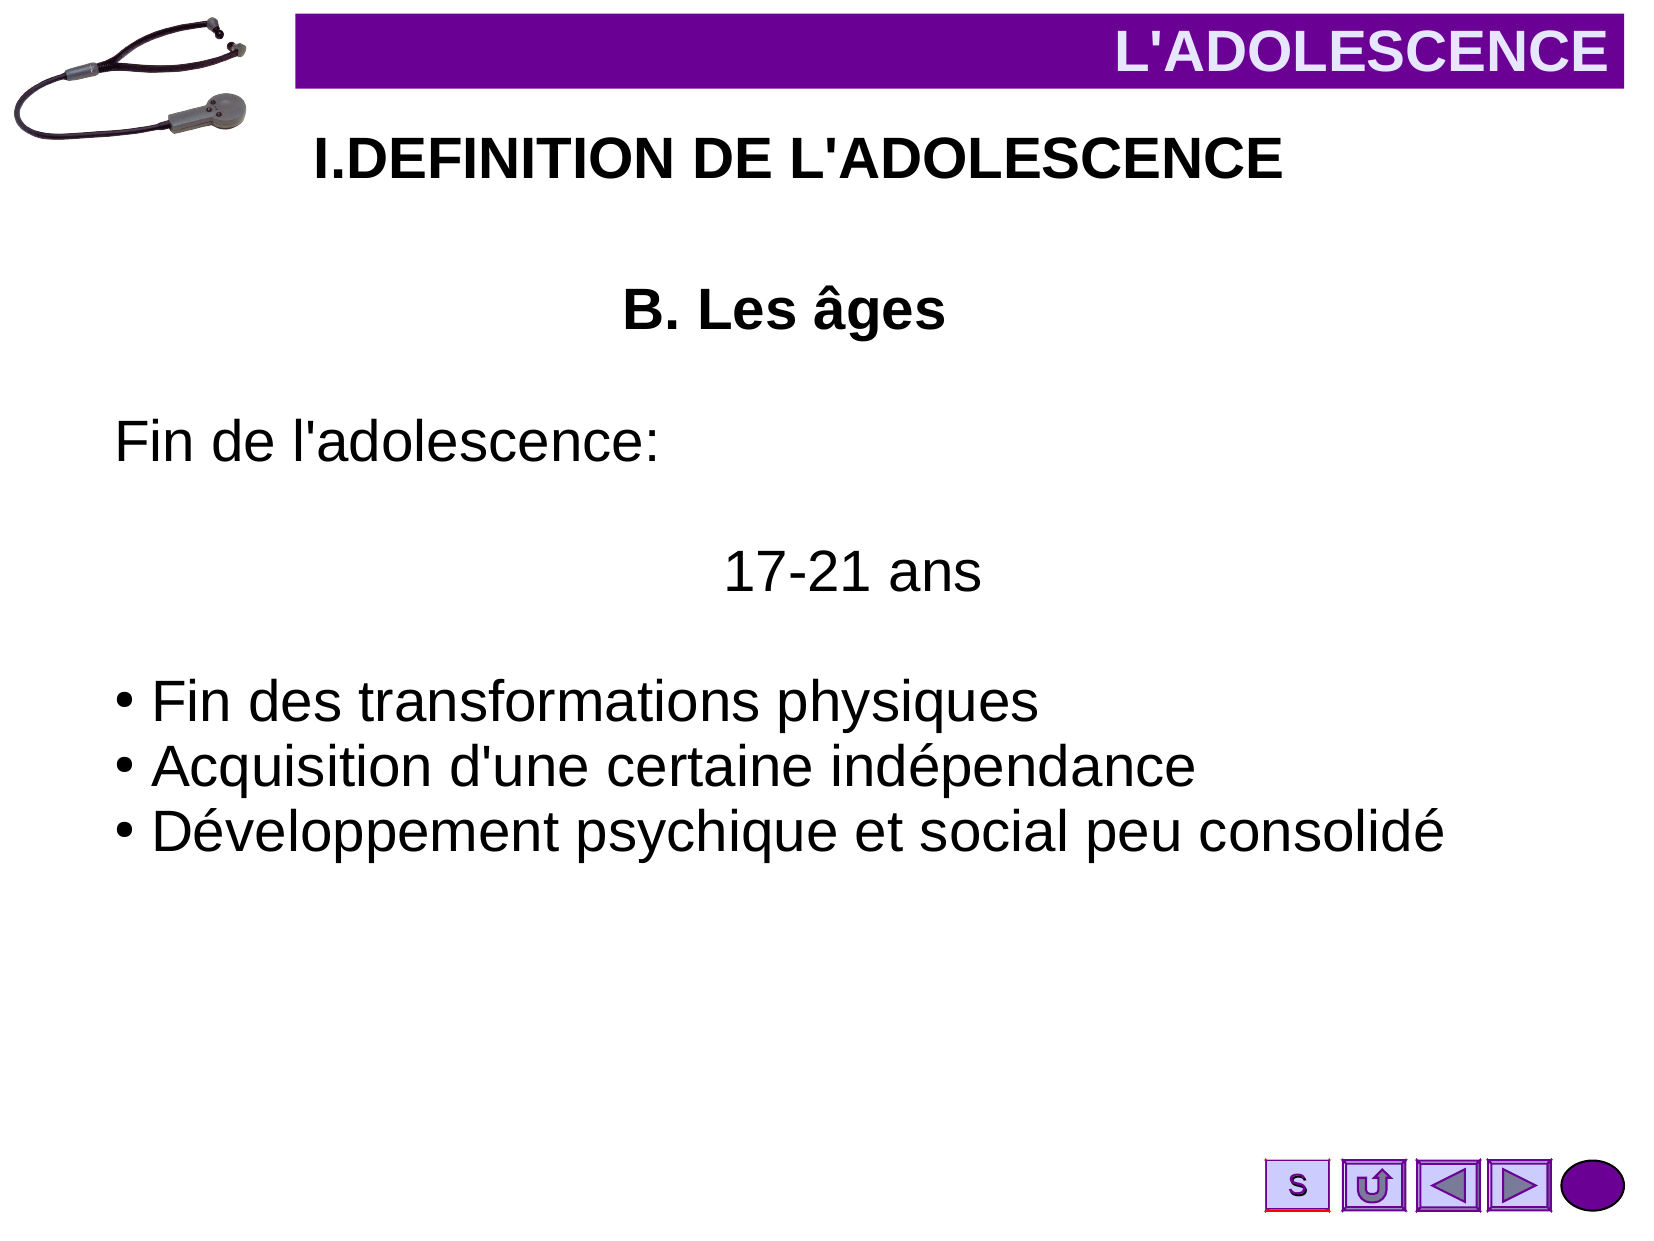

L'ADOLESCENCE
I.DEFINITION DE L'ADOLESCENCE
B. Les âges
Fin de l'adolescence:
17-21 ans
 Fin des transformations physiques
 Acquisition d'une certaine indépendance
 Développement psychique et social peu consolidé